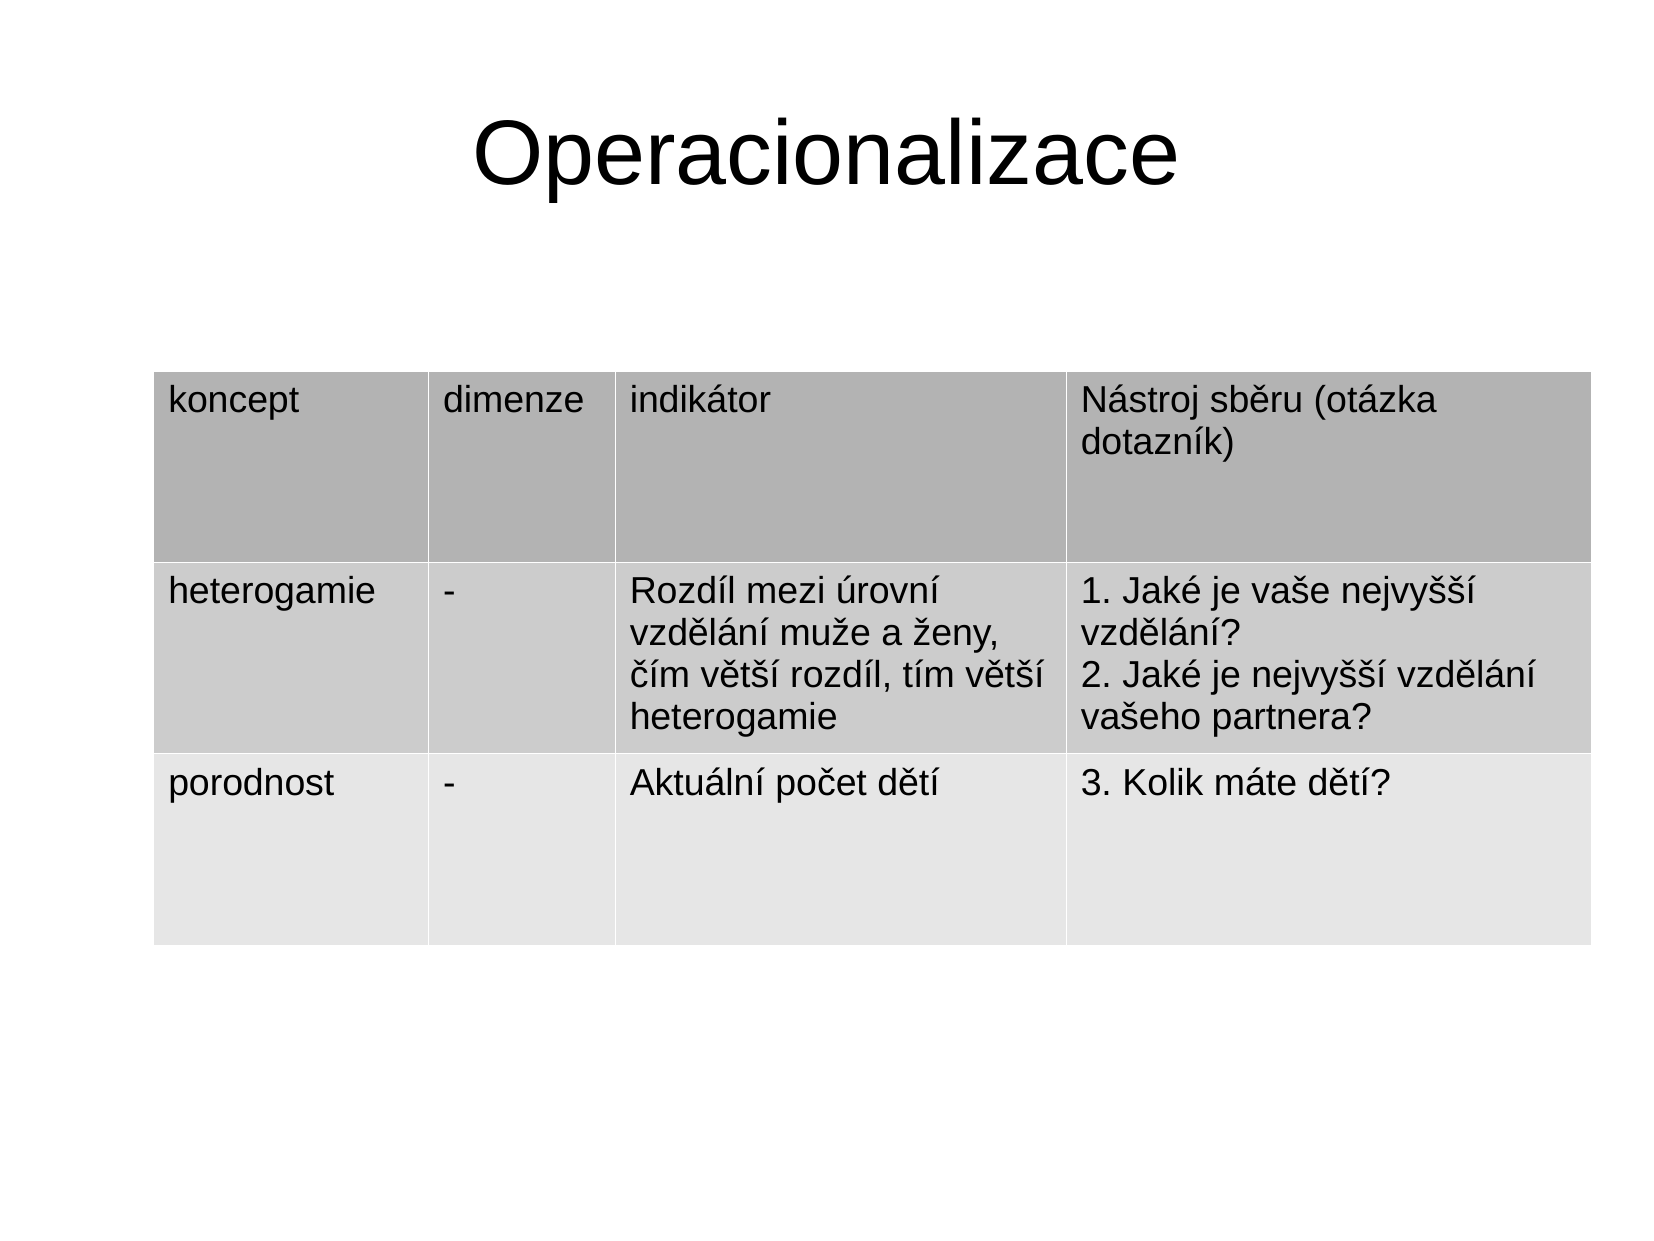

# Operacionalizace
| koncept | dimenze | indikátor | Nástroj sběru (otázka dotazník) |
| --- | --- | --- | --- |
| heterogamie | - | Rozdíl mezi úrovní vzdělání muže a ženy, čím větší rozdíl, tím větší heterogamie | 1. Jaké je vaše nejvyšší vzdělání? 2. Jaké je nejvyšší vzdělání vašeho partnera? |
| porodnost | - | Aktuální počet dětí | 3. Kolik máte dětí? |